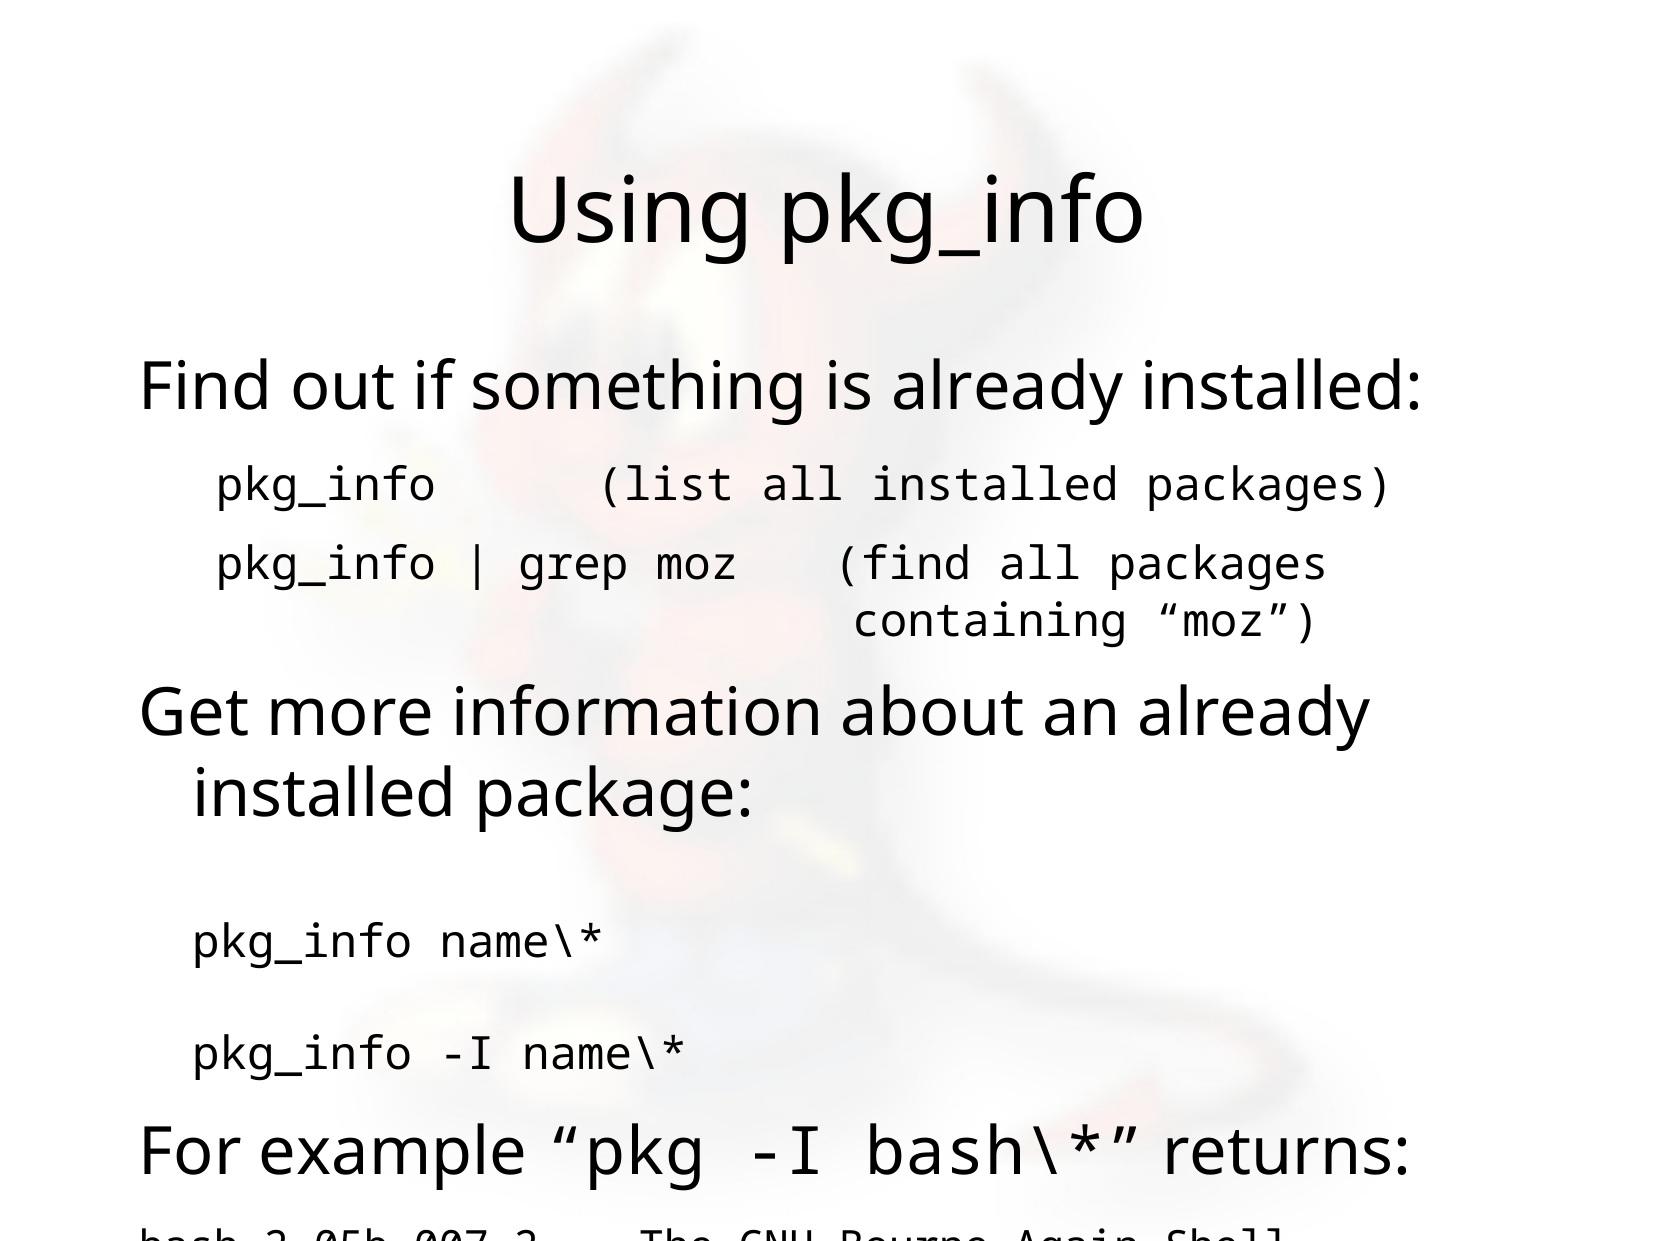

# Using pkg_info
Find out if something is already installed:
pkg_info 		(list all installed packages)
pkg_info | grep moz	(find all packages
				 containing “moz”)
Get more information about an already installed package:
pkg_info name\*
pkg_info -I name\*
For example “pkg -I bash\*” returns:
bash-2.05b.007_2 The GNU Bourne Again Shell